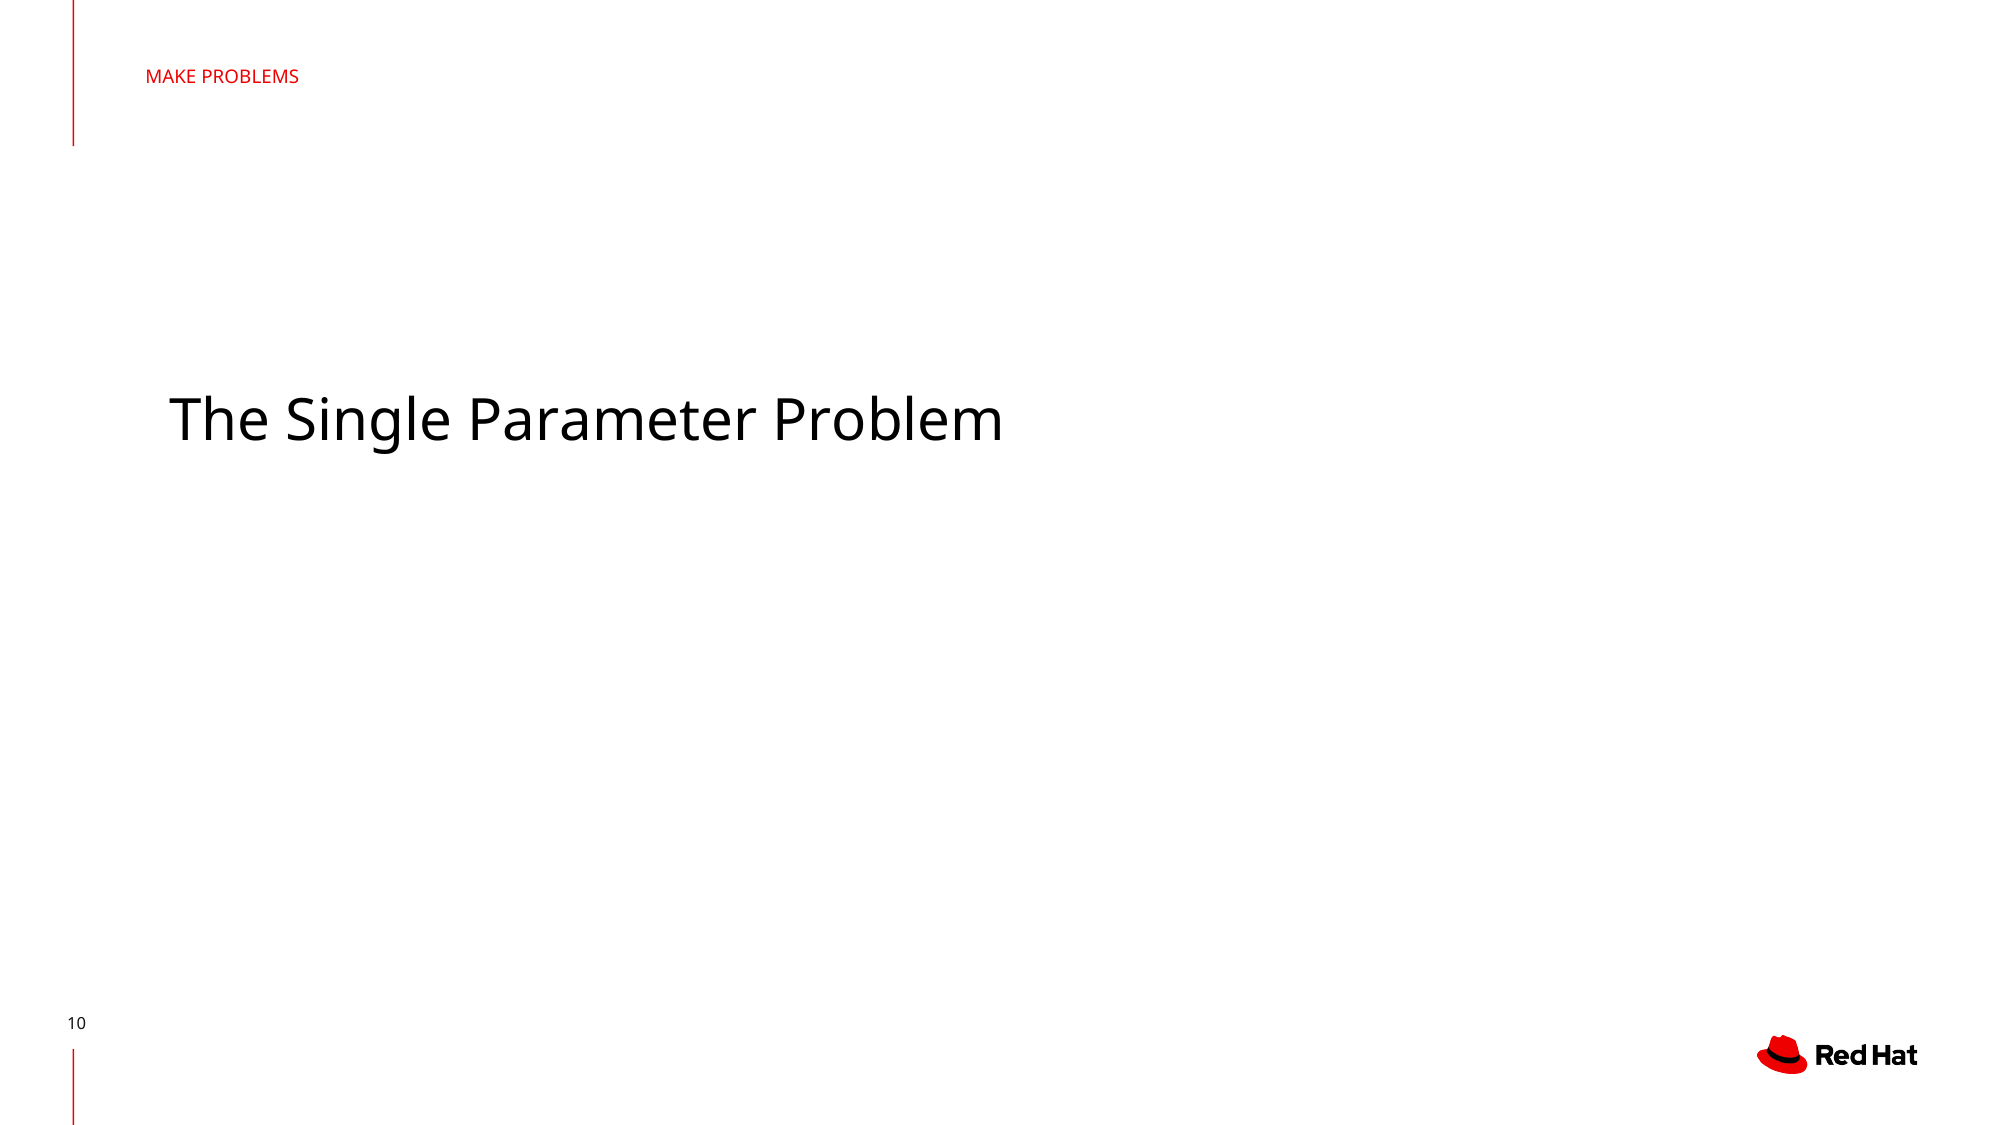

MAKE PROBLEMS
The Single Parameter Problem
10